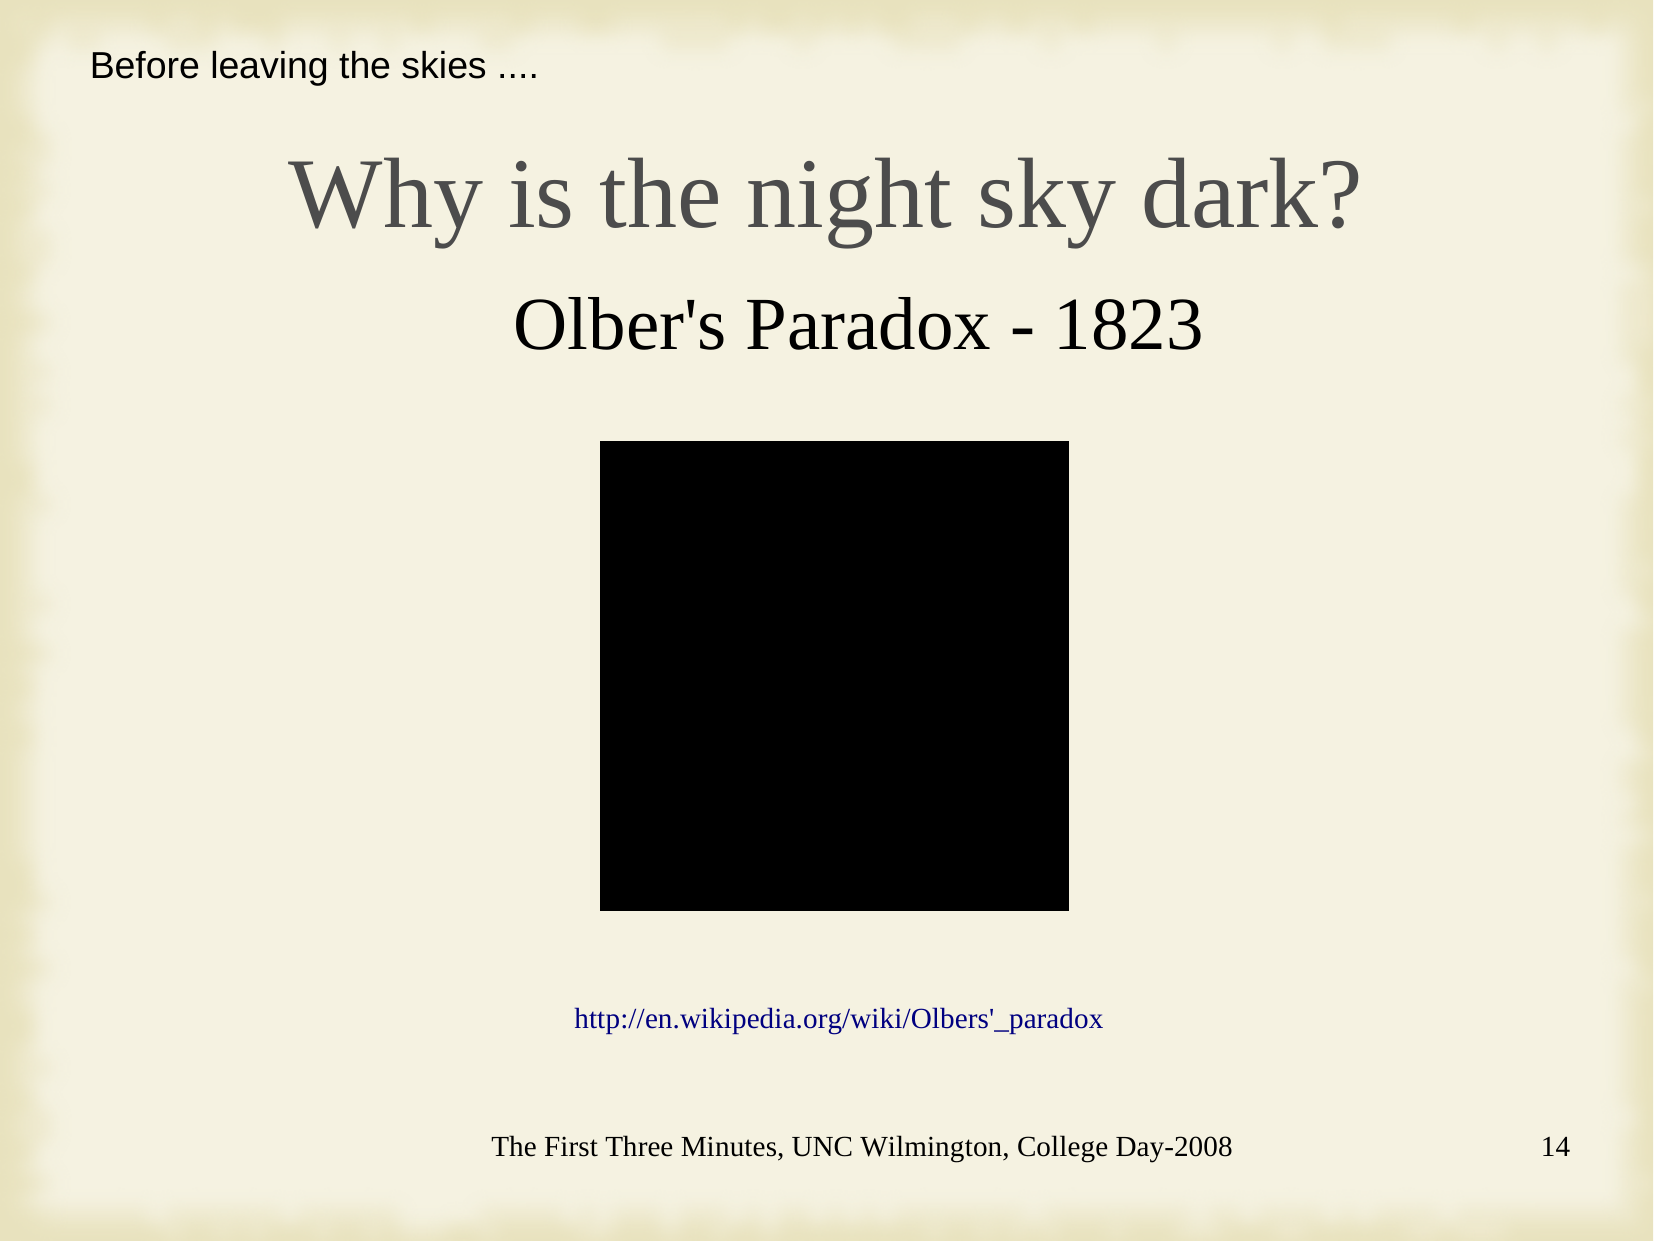

Before leaving the skies ....
# Why is the night sky dark?
Olber's Paradox - 1823
http://en.wikipedia.org/wiki/Olbers'_paradox
The First Three Minutes, UNC Wilmington, College Day-2008
14